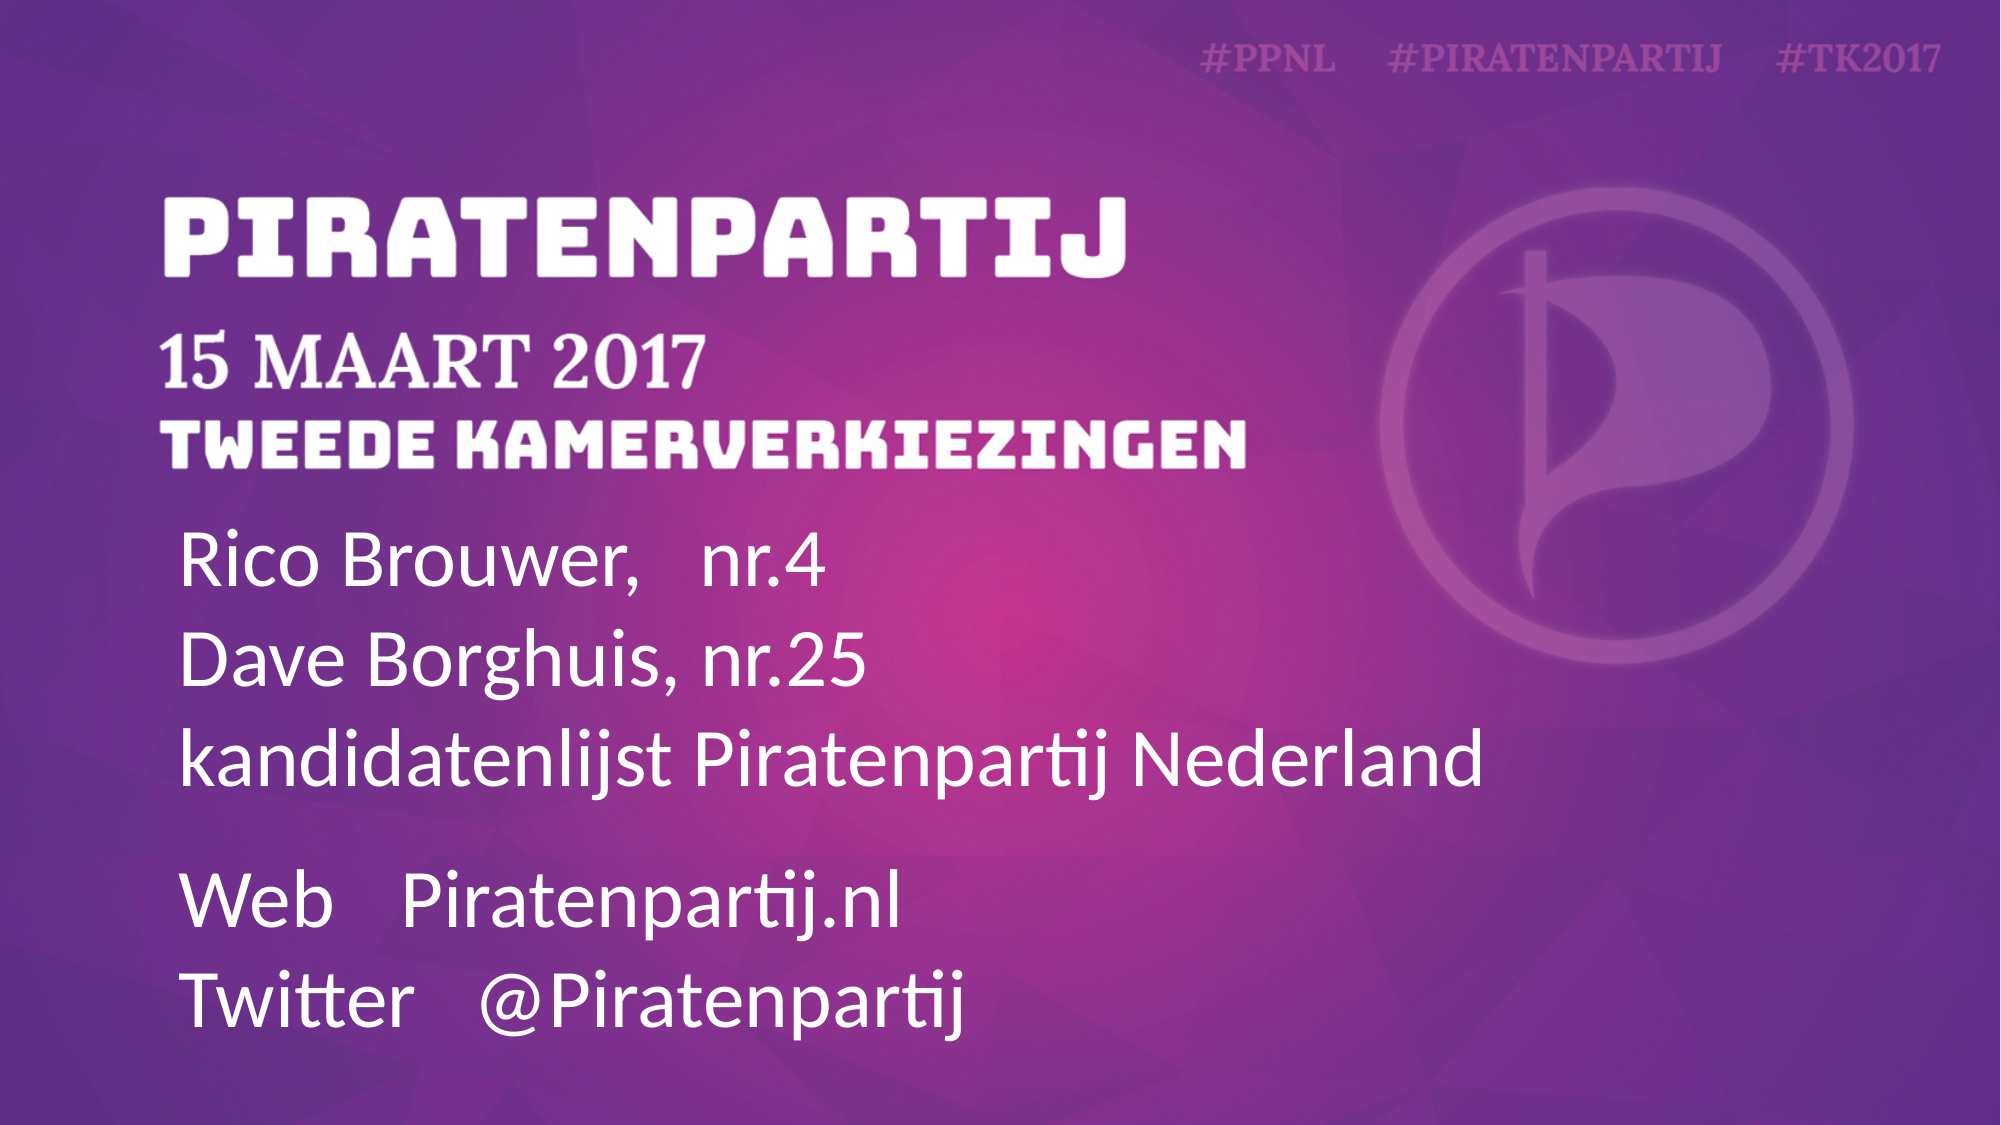

Rico Brouwer, nr.4
Dave Borghuis, nr.25
kandidatenlijst Piratenpartij Nederland
Web	Piratenpartij.nl
Twitter	@Piratenpartij